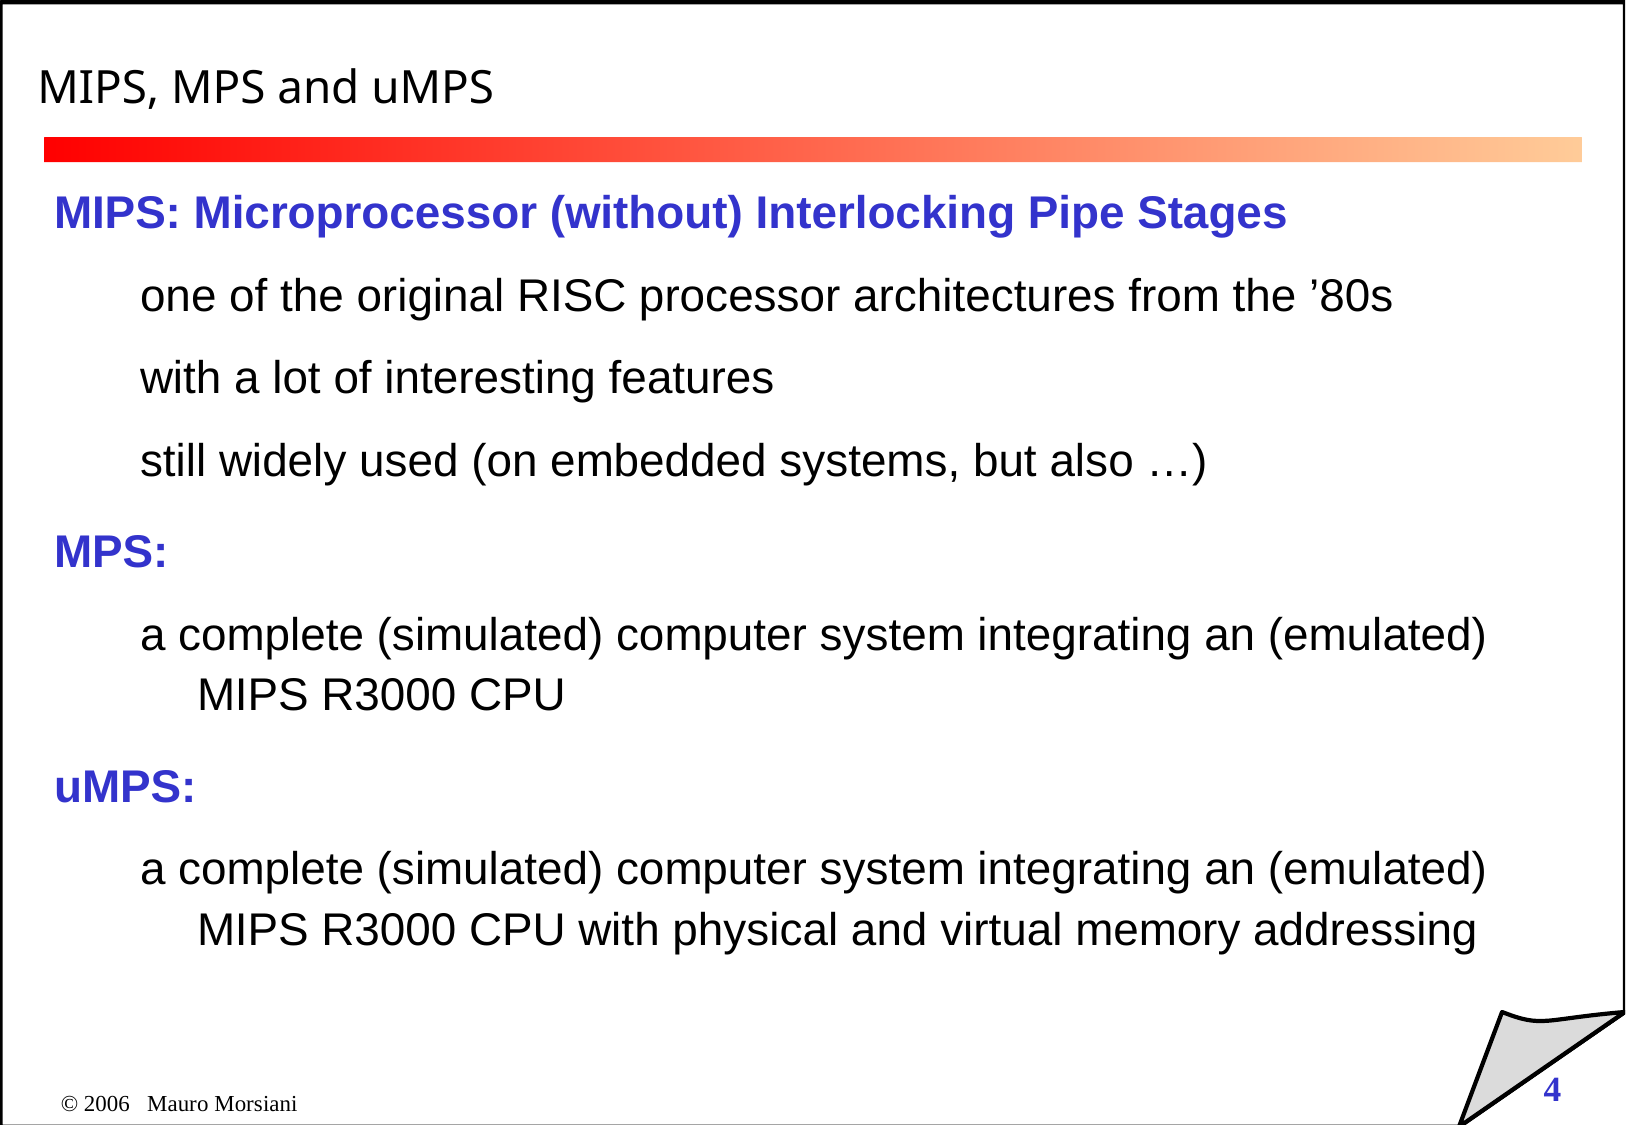

MIPS, MPS and uMPS
# MIPS: Microprocessor (without) Interlocking Pipe Stages
one of the original RISC processor architectures from the ’80s
with a lot of interesting features
still widely used (on embedded systems, but also …)
MPS:
a complete (simulated) computer system integrating an (emulated) MIPS R3000 CPU
uMPS:
a complete (simulated) computer system integrating an (emulated) MIPS R3000 CPU with physical and virtual memory addressing